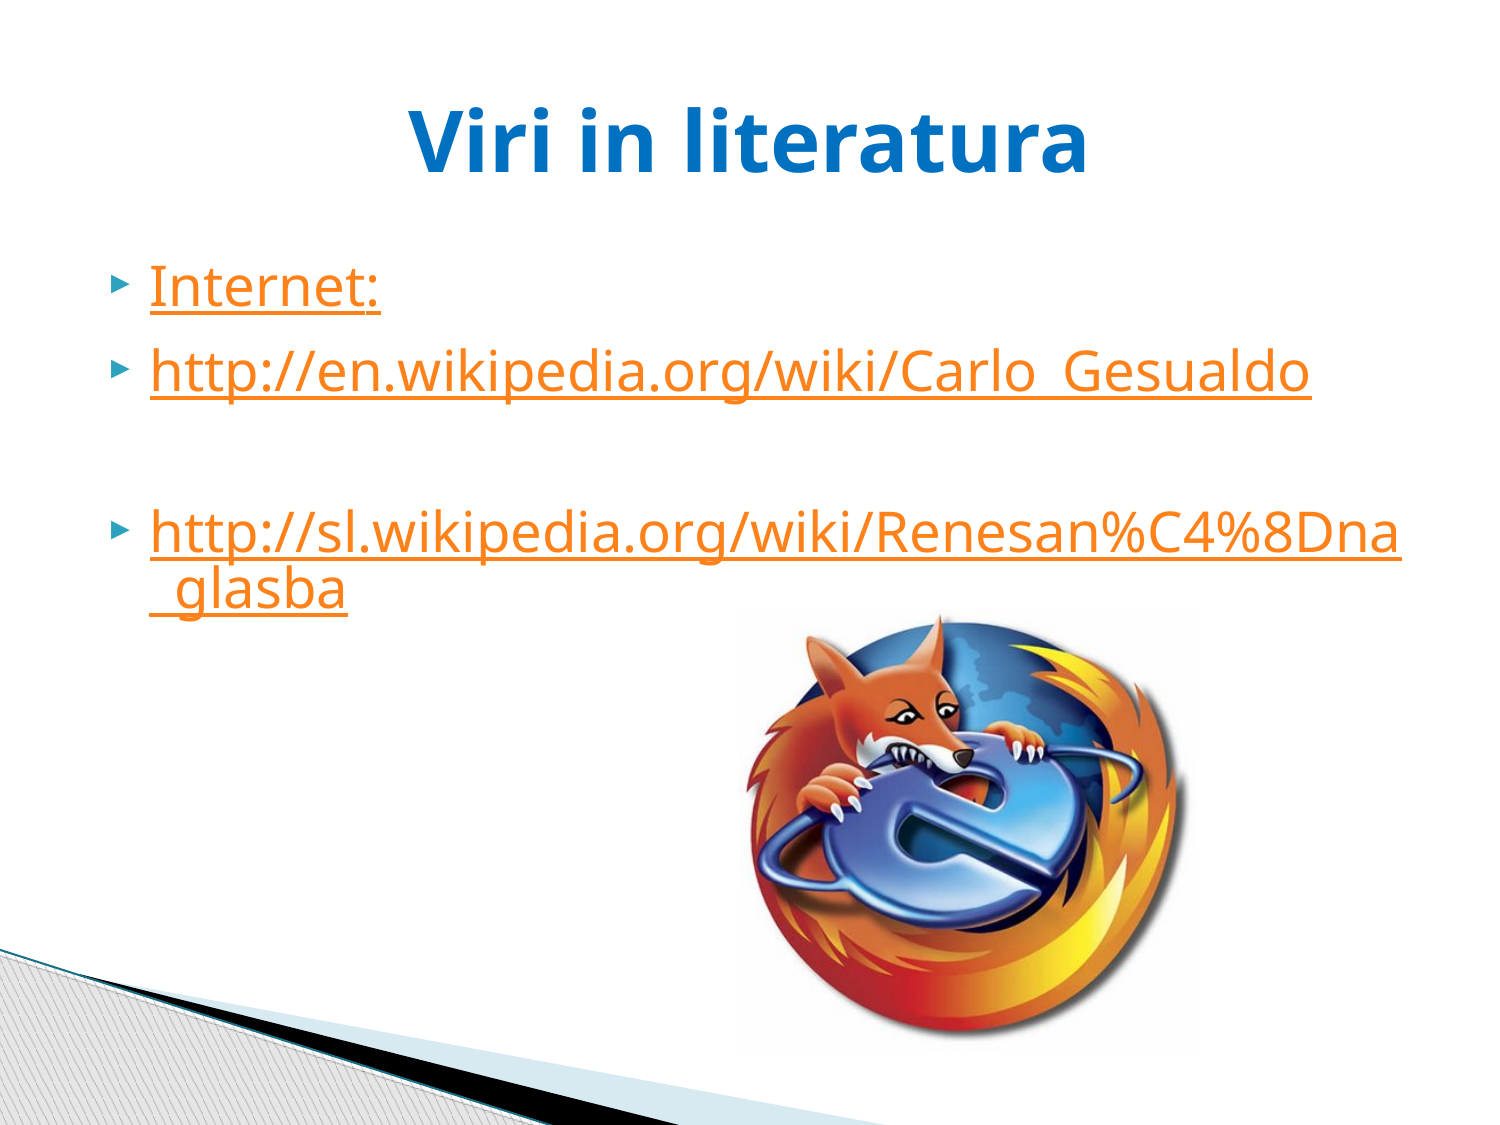

Viri in literatura
# Internet:
http://en.wikipedia.org/wiki/Carlo_Gesualdo
http://sl.wikipedia.org/wiki/Renesan%C4%8Dna_glasba